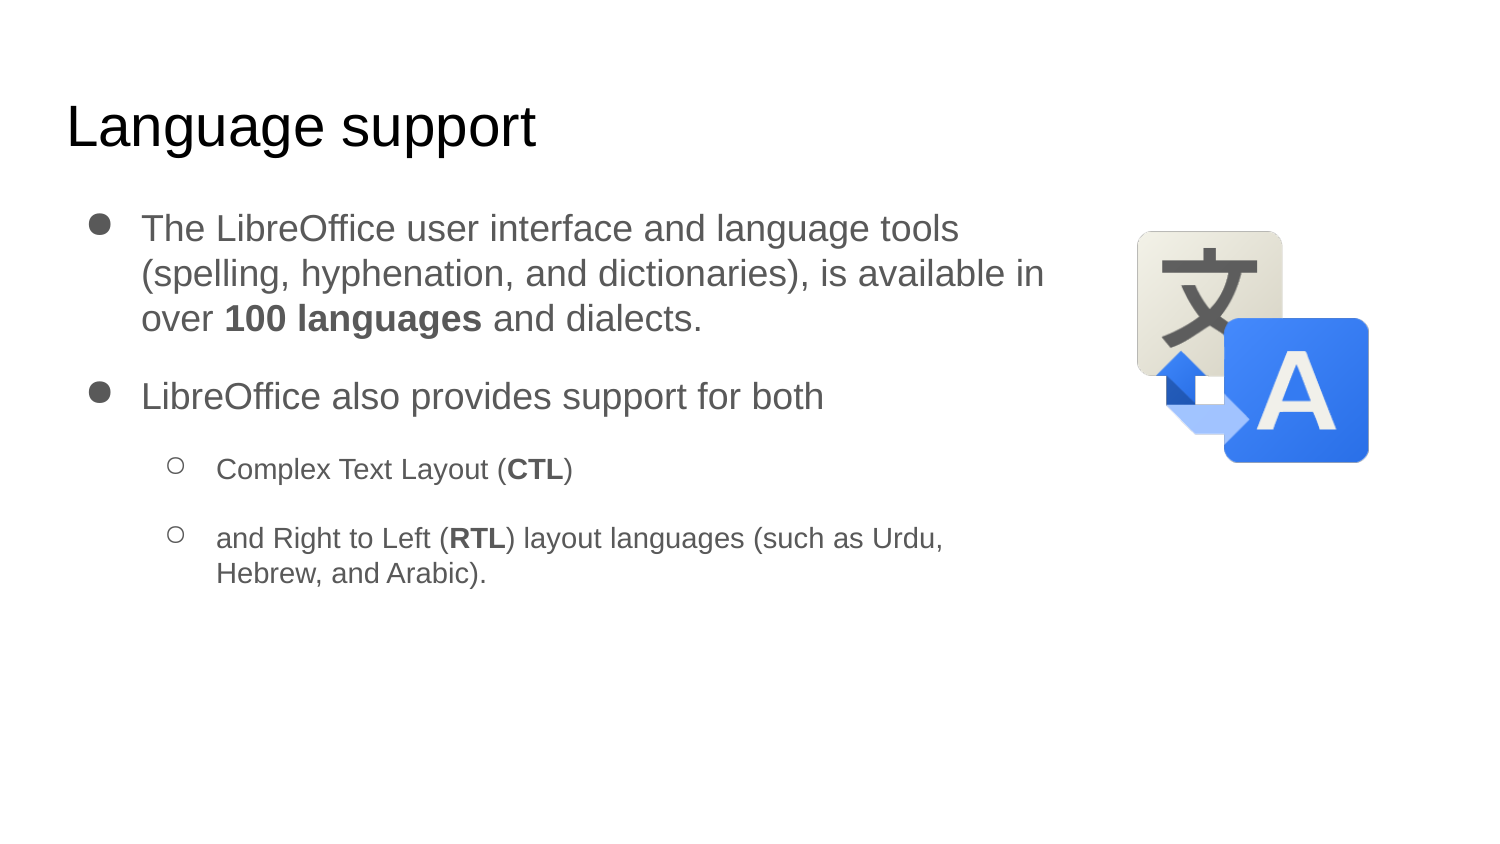

# Language support
The LibreOffice user interface and language tools (spelling, hyphenation, and dictionaries), is available in over 100 languages and dialects.
LibreOffice also provides support for both
Complex Text Layout (CTL)
and Right to Left (RTL) layout languages (such as Urdu, Hebrew, and Arabic).